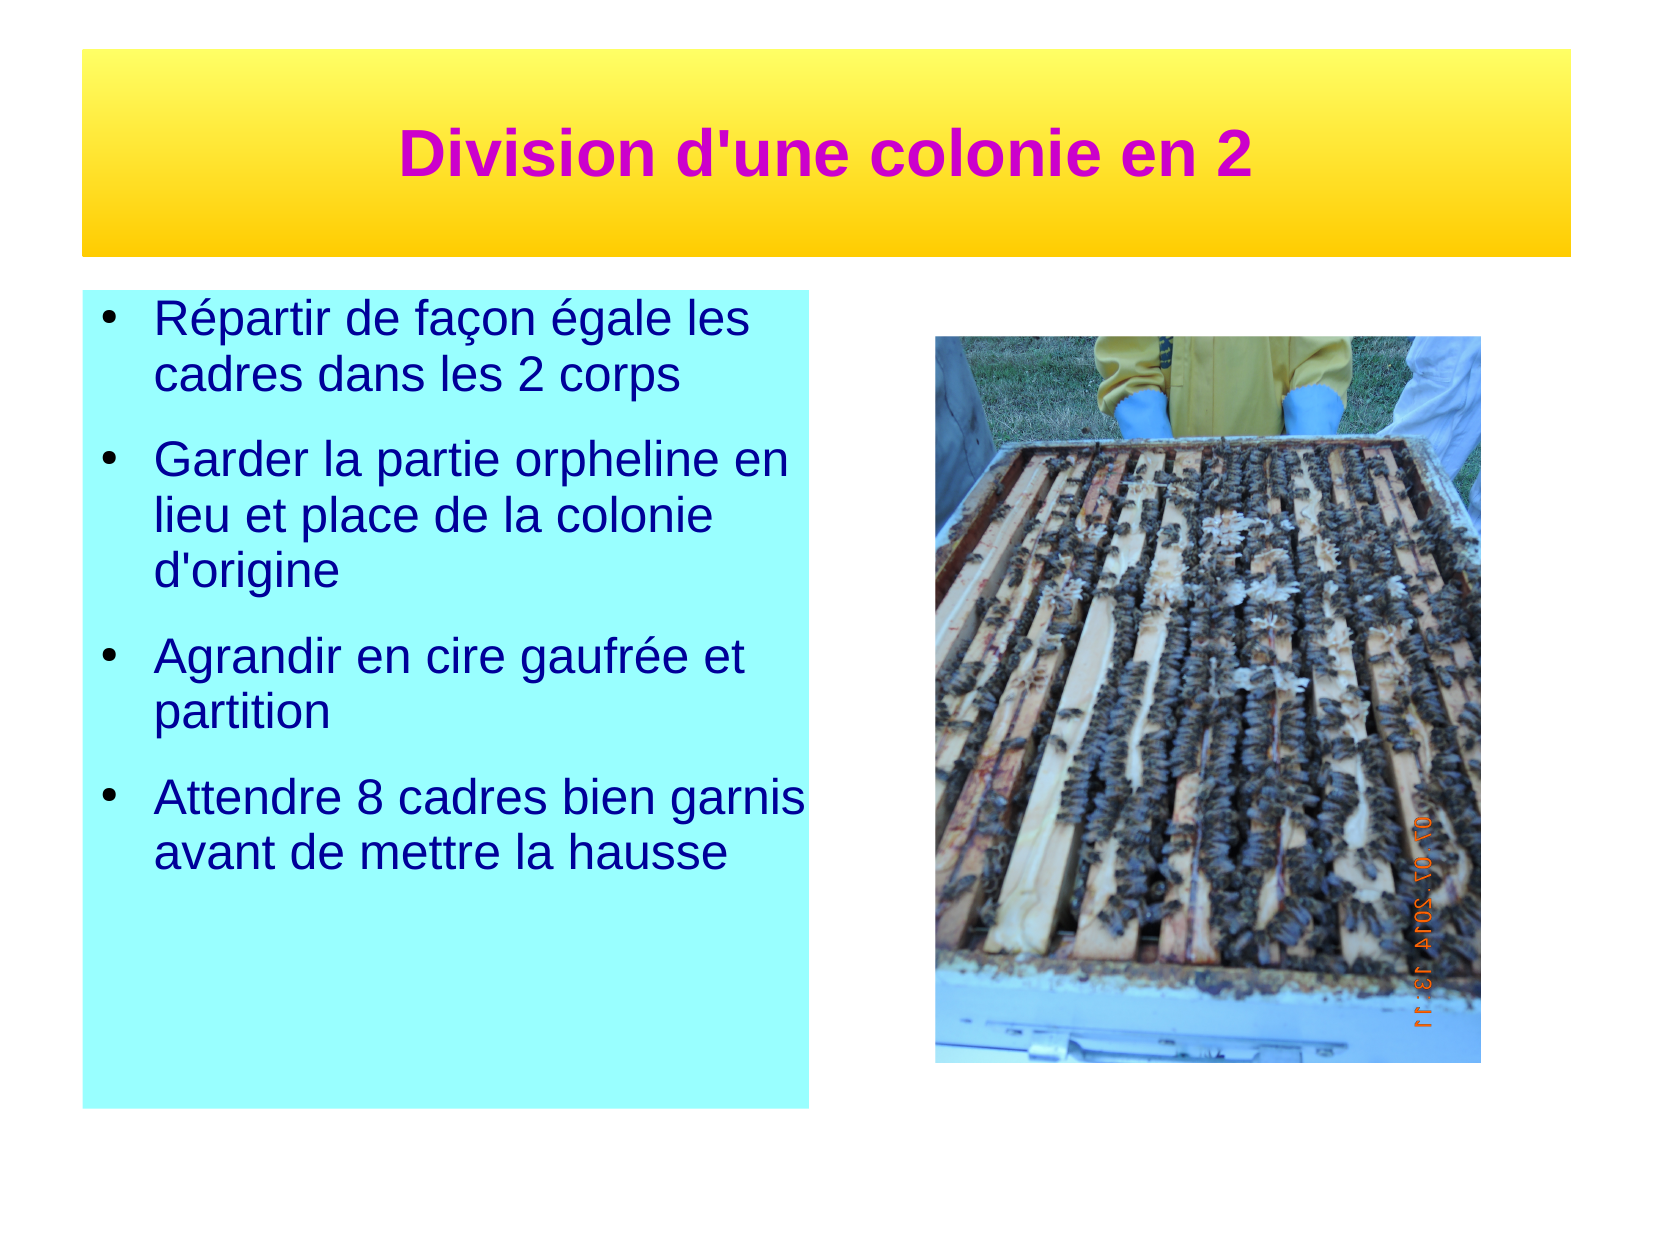

# Division d'une colonie en 2
Répartir de façon égale les cadres dans les 2 corps
Garder la partie orpheline en lieu et place de la colonie d'origine
Agrandir en cire gaufrée et partition
Attendre 8 cadres bien garnis avant de mettre la hausse